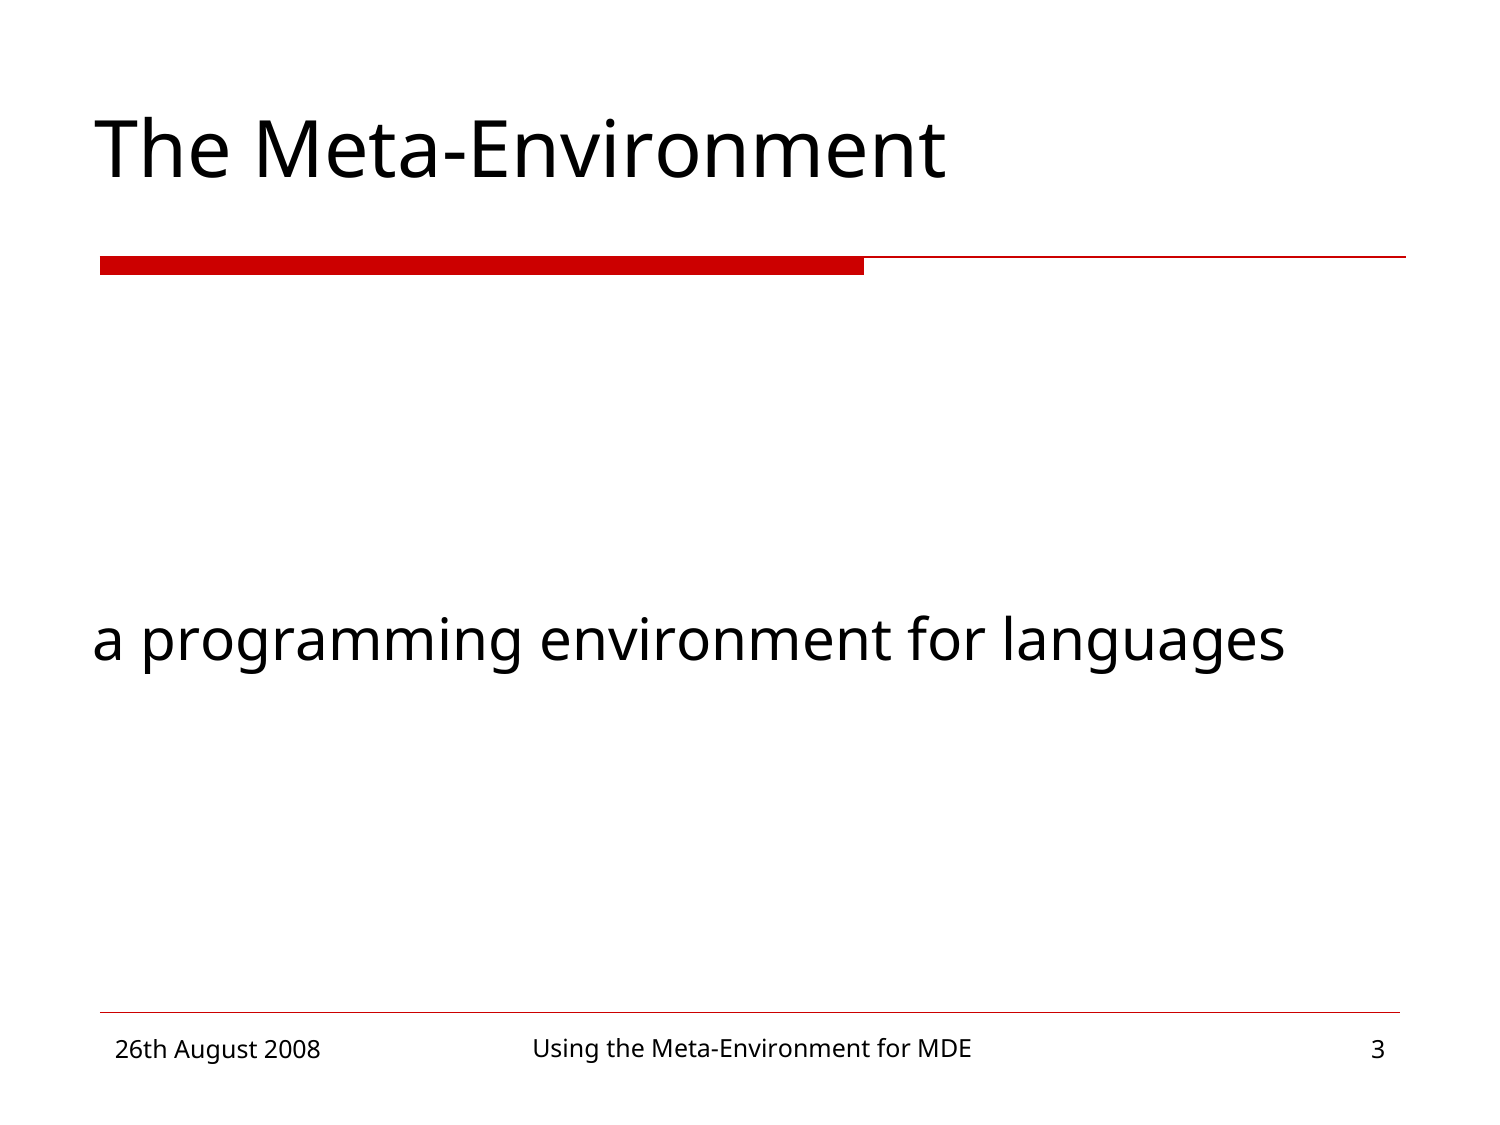

# The Meta-Environment
a programming environment for languages
Using the Meta-Environment for MDE
26th August 2008
3